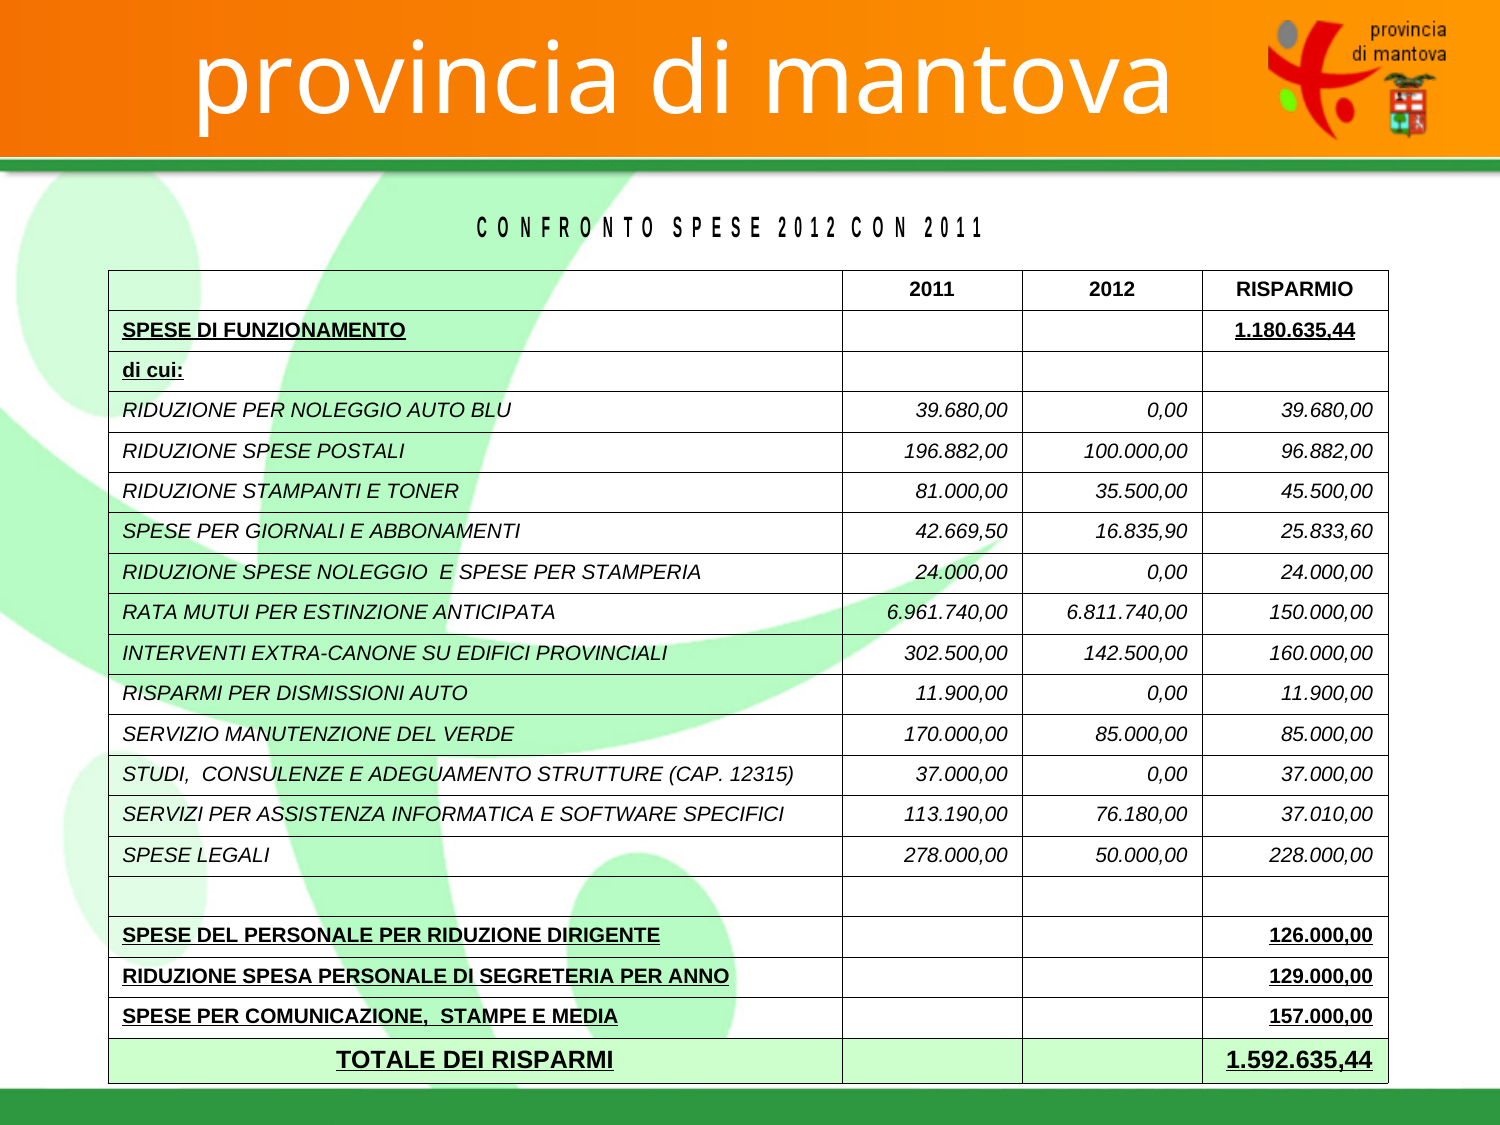

provincia di mantova
| | 2011 | 2012 | RISPARMIO |
| --- | --- | --- | --- |
| SPESE DI FUNZIONAMENTO | | | 1.180.635,44 |
| di cui: | | | |
| RIDUZIONE PER NOLEGGIO AUTO BLU | 39.680,00 | 0,00 | 39.680,00 |
| RIDUZIONE SPESE POSTALI | 196.882,00 | 100.000,00 | 96.882,00 |
| RIDUZIONE STAMPANTI E TONER | 81.000,00 | 35.500,00 | 45.500,00 |
| SPESE PER GIORNALI E ABBONAMENTI | 42.669,50 | 16.835,90 | 25.833,60 |
| RIDUZIONE SPESE NOLEGGIO E SPESE PER STAMPERIA | 24.000,00 | 0,00 | 24.000,00 |
| RATA MUTUI PER ESTINZIONE ANTICIPATA | 6.961.740,00 | 6.811.740,00 | 150.000,00 |
| INTERVENTI EXTRA-CANONE SU EDIFICI PROVINCIALI | 302.500,00 | 142.500,00 | 160.000,00 |
| RISPARMI PER DISMISSIONI AUTO | 11.900,00 | 0,00 | 11.900,00 |
| SERVIZIO MANUTENZIONE DEL VERDE | 170.000,00 | 85.000,00 | 85.000,00 |
| STUDI, CONSULENZE E ADEGUAMENTO STRUTTURE (CAP. 12315) | 37.000,00 | 0,00 | 37.000,00 |
| SERVIZI PER ASSISTENZA INFORMATICA E SOFTWARE SPECIFICI | 113.190,00 | 76.180,00 | 37.010,00 |
| SPESE LEGALI | 278.000,00 | 50.000,00 | 228.000,00 |
| | | | |
| SPESE DEL PERSONALE PER RIDUZIONE DIRIGENTE | | | 126.000,00 |
| RIDUZIONE SPESA PERSONALE DI SEGRETERIA PER ANNO | | | 129.000,00 |
| SPESE PER COMUNICAZIONE, STAMPE E MEDIA | | | 157.000,00 |
| TOTALE DEI RISPARMI | | | 1.592.635,44 |